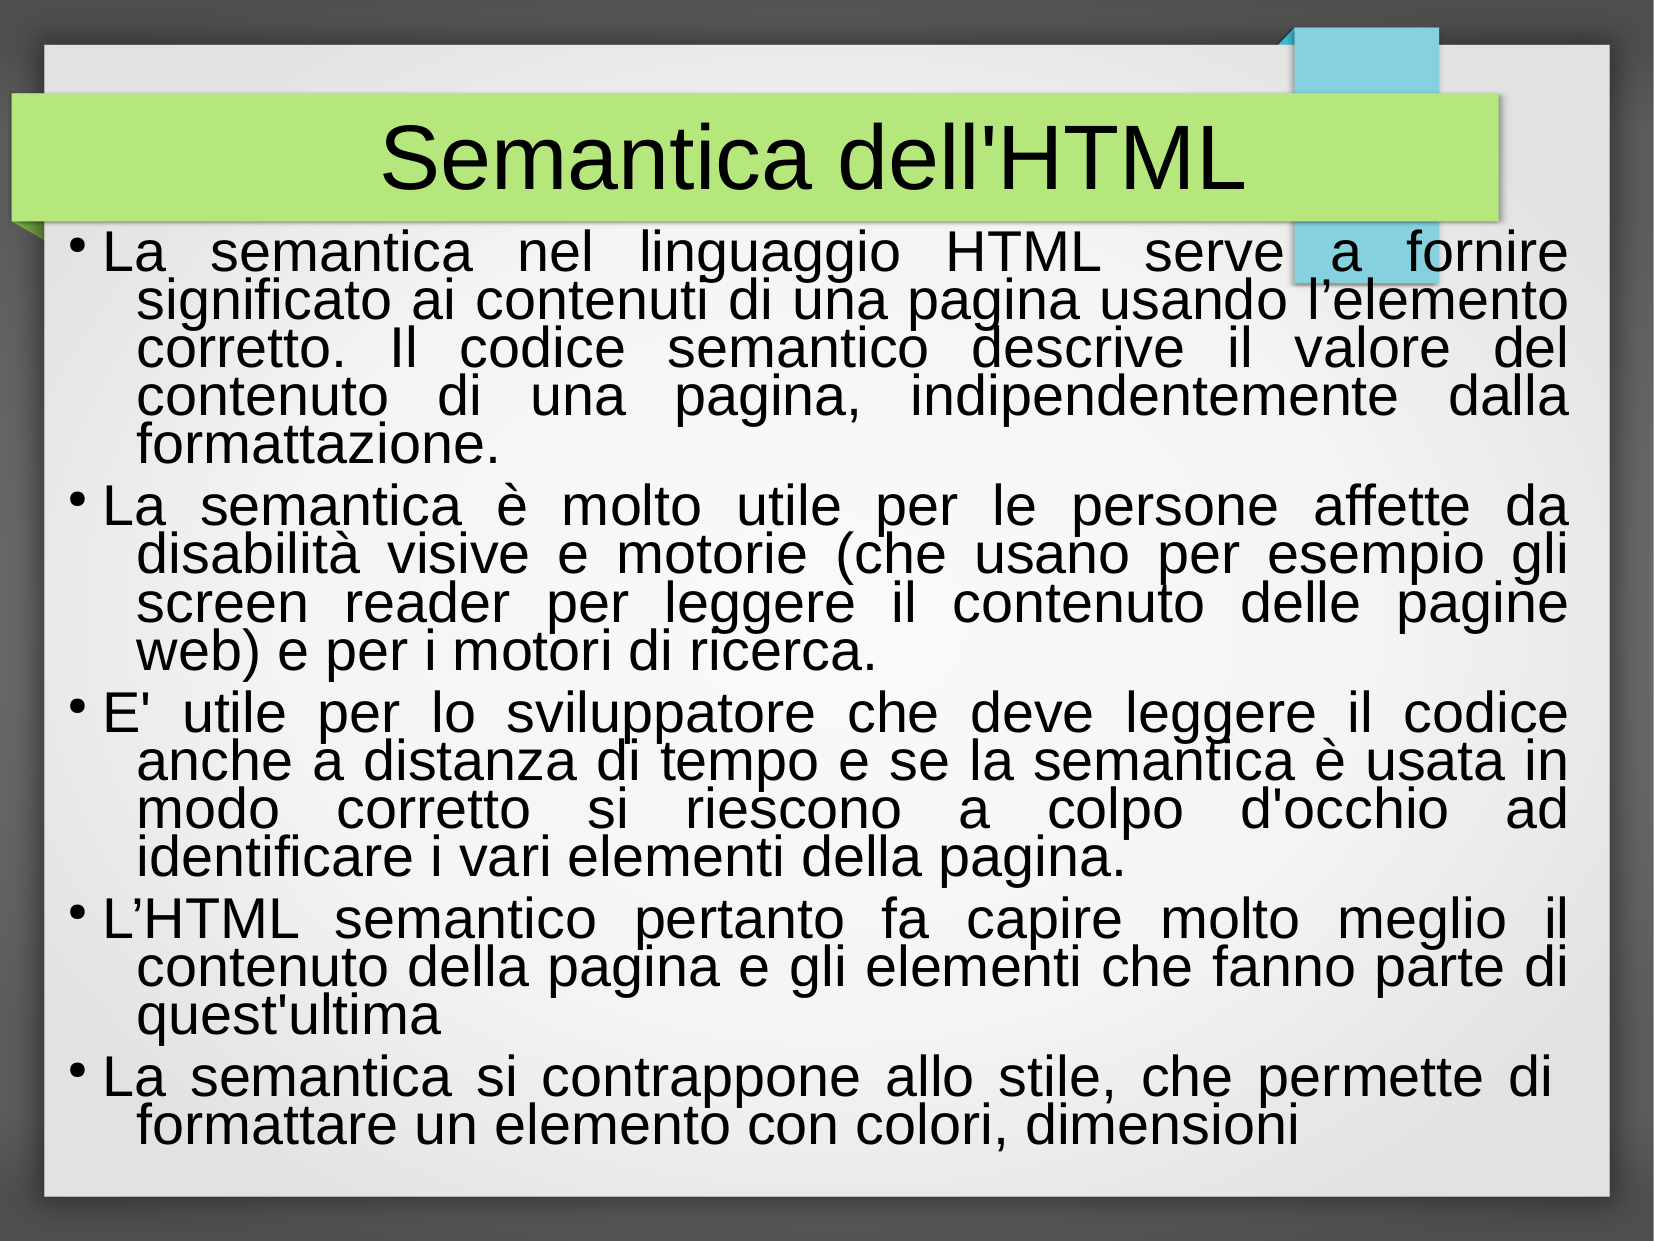

# Semantica dell'HTML
La semantica nel linguaggio HTML serve a fornire significato ai contenuti di una pagina usando l’elemento corretto. Il codice semantico descrive il valore del contenuto di una pagina, indipendentemente dalla formattazione.
La semantica è molto utile per le persone affette da disabilità visive e motorie (che usano per esempio gli screen reader per leggere il contenuto delle pagine web) e per i motori di ricerca.
E' utile per lo sviluppatore che deve leggere il codice anche a distanza di tempo e se la semantica è usata in modo corretto si riescono a colpo d'occhio ad identificare i vari elementi della pagina.
L’HTML semantico pertanto fa capire molto meglio il contenuto della pagina e gli elementi che fanno parte di quest'ultima
La semantica si contrappone allo stile, che permette di  formattare un elemento con colori, dimensioni